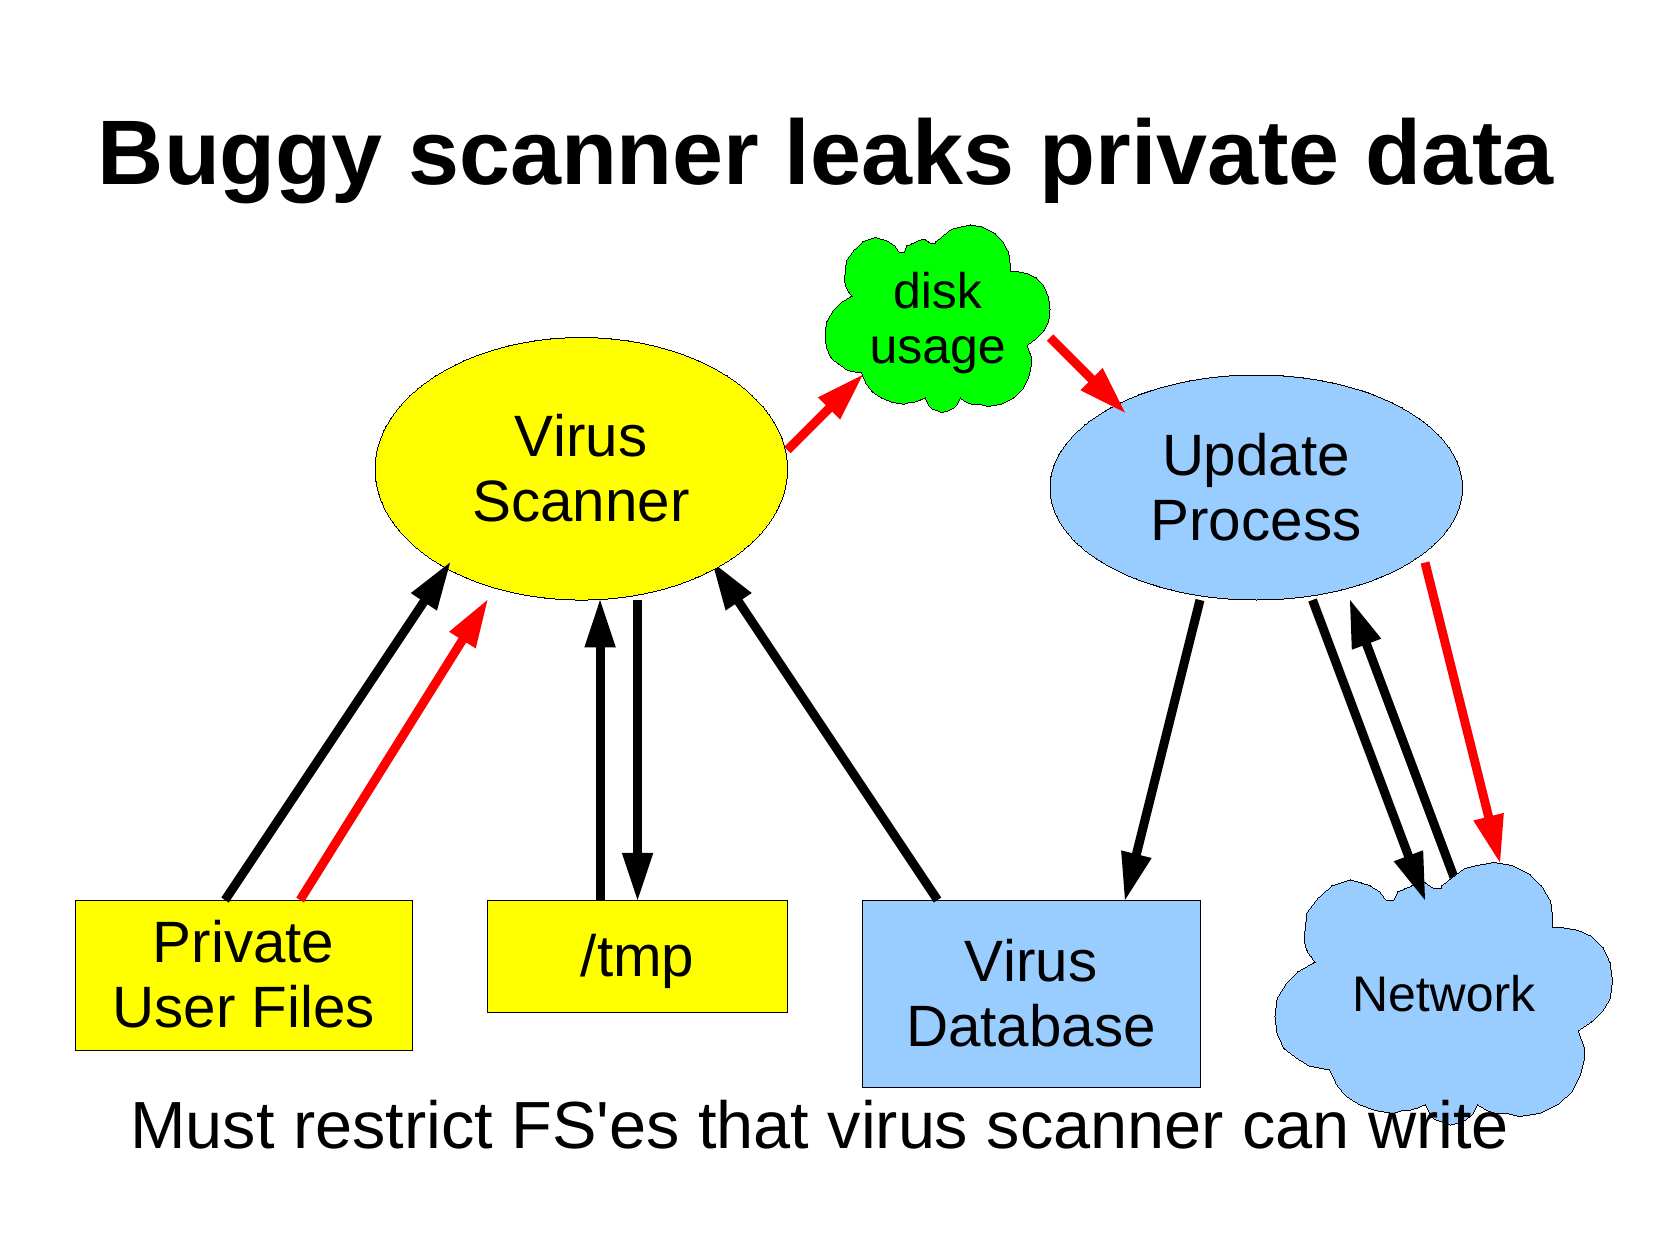

# Buggy scanner leaks private data
disk
usage
Virus
Scanner
Update
Process
Network
Private
User Files
Virus
Database
Private
User Files
/tmp
Must restrict FS'es that virus scanner can write